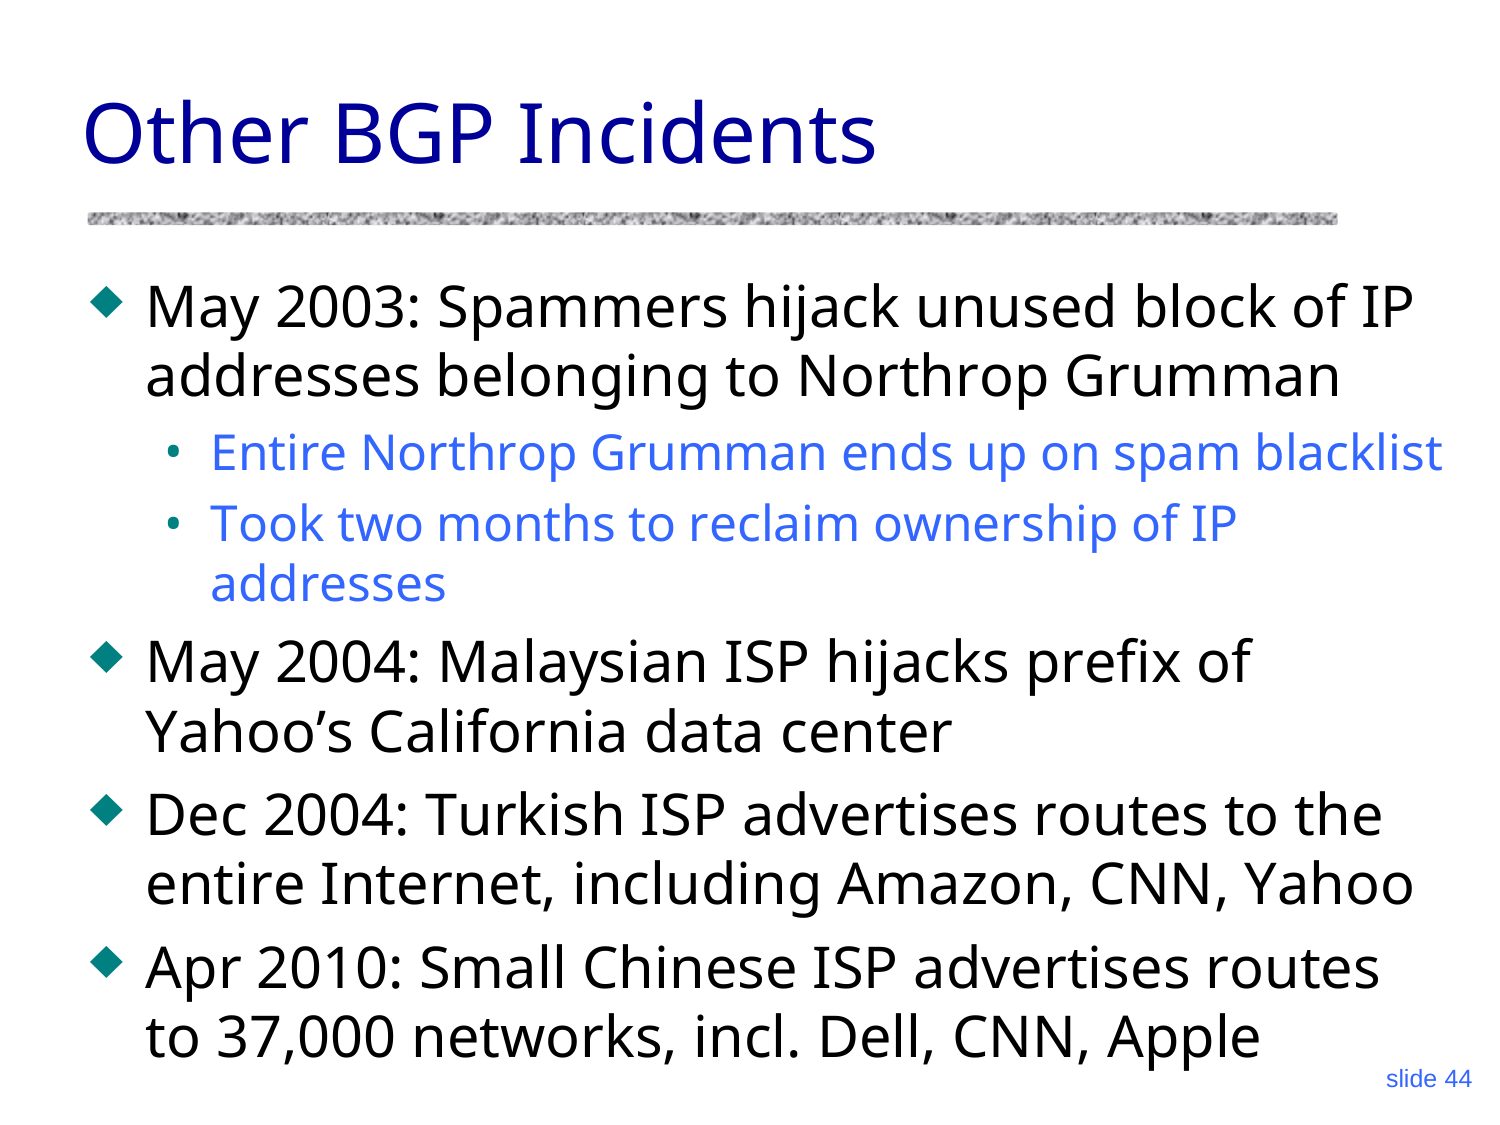

# Other BGP Incidents
May 2003: Spammers hijack unused block of IP addresses belonging to Northrop Grumman
Entire Northrop Grumman ends up on spam blacklist
Took two months to reclaim ownership of IP addresses
May 2004: Malaysian ISP hijacks prefix of Yahoo’s California data center
Dec 2004: Turkish ISP advertises routes to the entire Internet, including Amazon, CNN, Yahoo
Apr 2010: Small Chinese ISP advertises routes to 37,000 networks, incl. Dell, CNN, Apple
slide